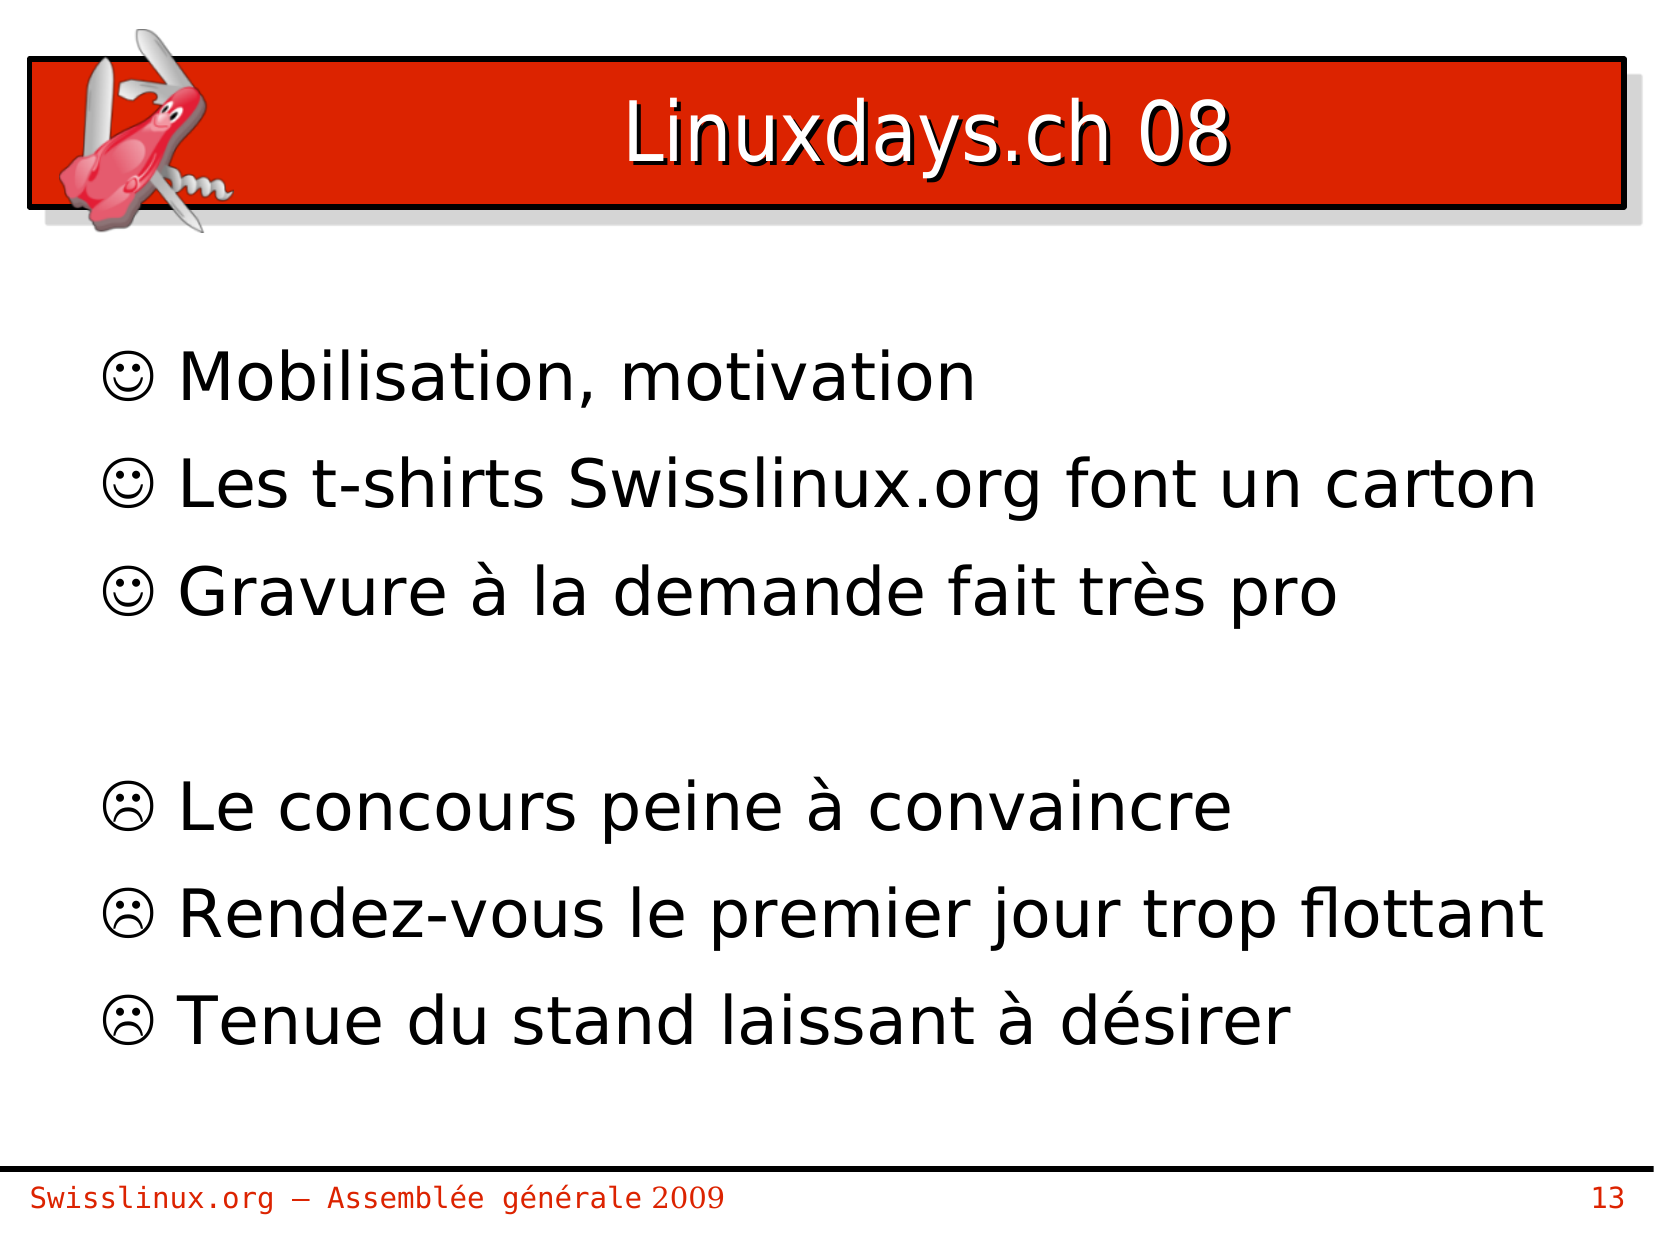

# Linuxdays.ch 08
 Mobilisation, motivation
 Les t-shirts Swisslinux.org font un carton
 Gravure à la demande fait très pro
 Le concours peine à convaincre
 Rendez-vous le premier jour trop flottant
 Tenue du stand laissant à désirer
26 Janvier 2007
13